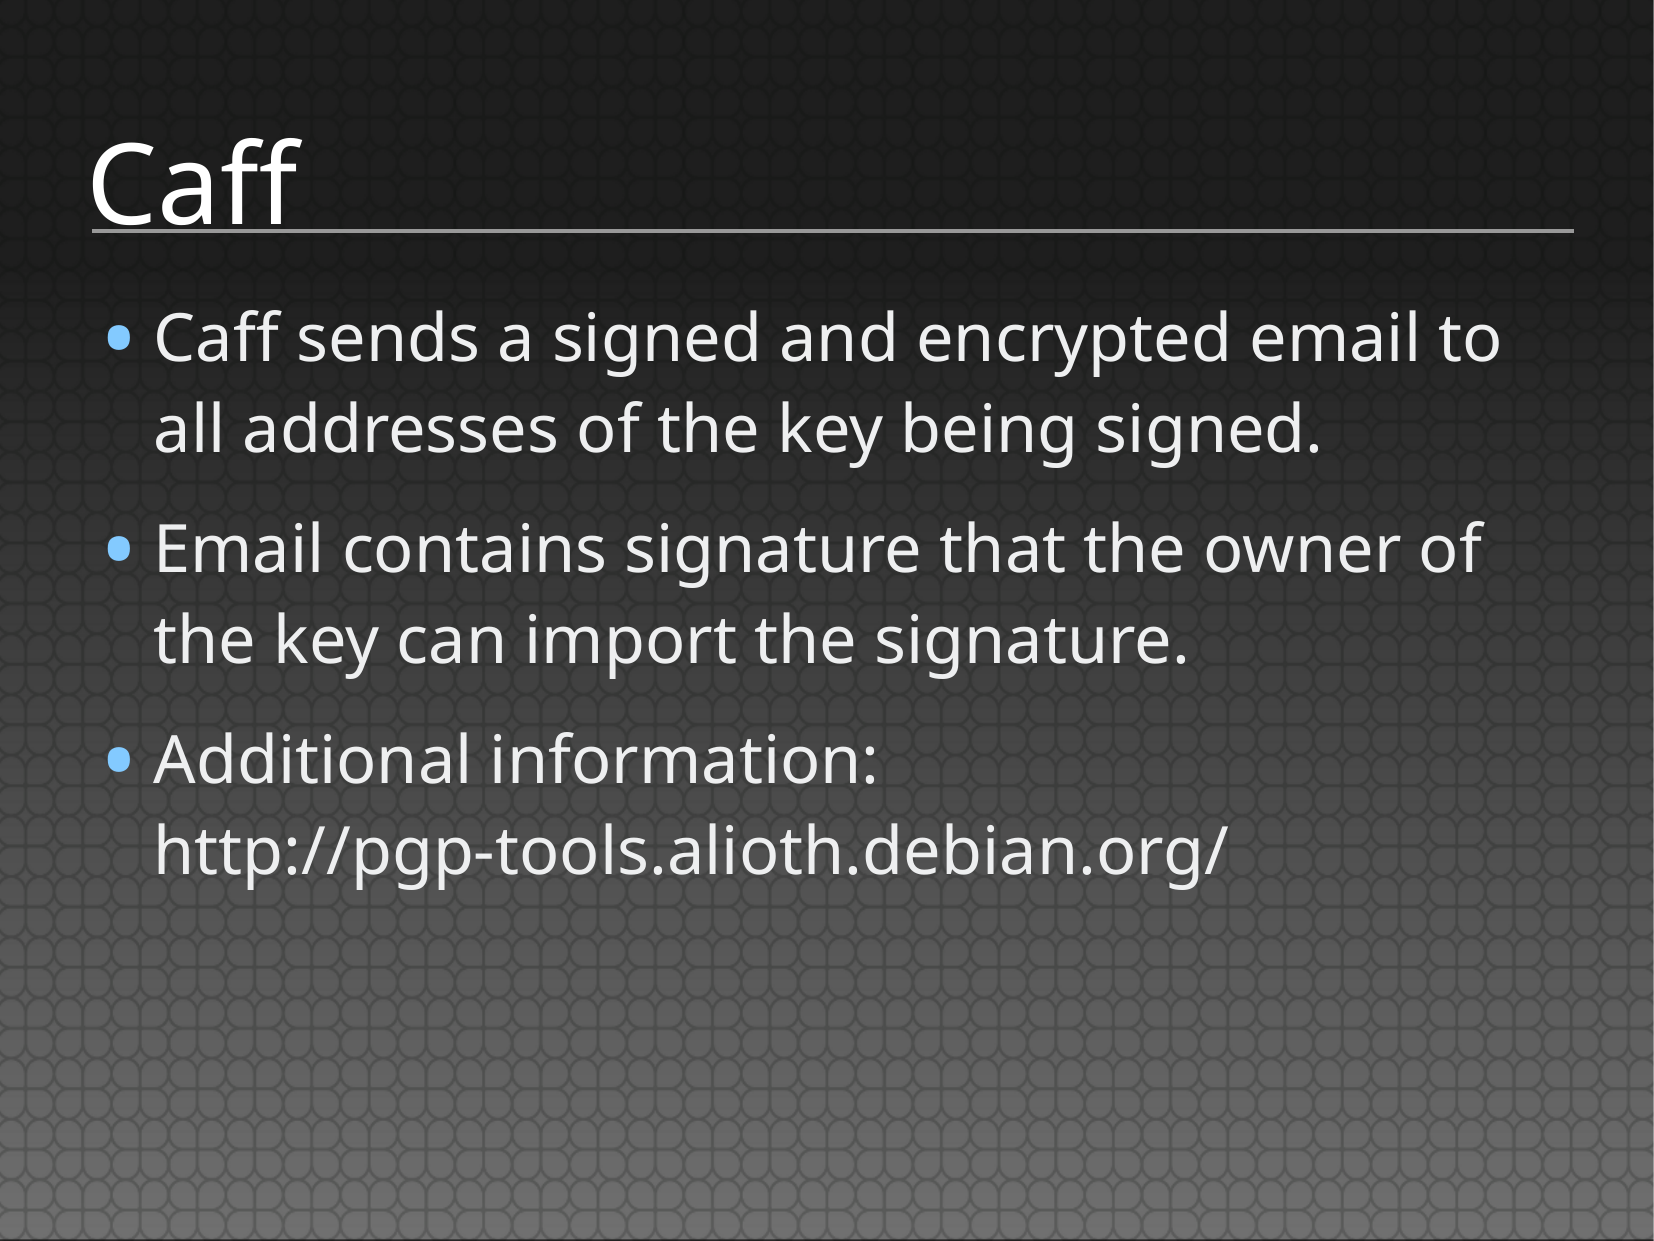

# Caff
Caff sends a signed and encrypted email to all addresses of the key being signed.
Email contains signature that the owner of the key can import the signature.
Additional information:
http://pgp-tools.alioth.debian.org/